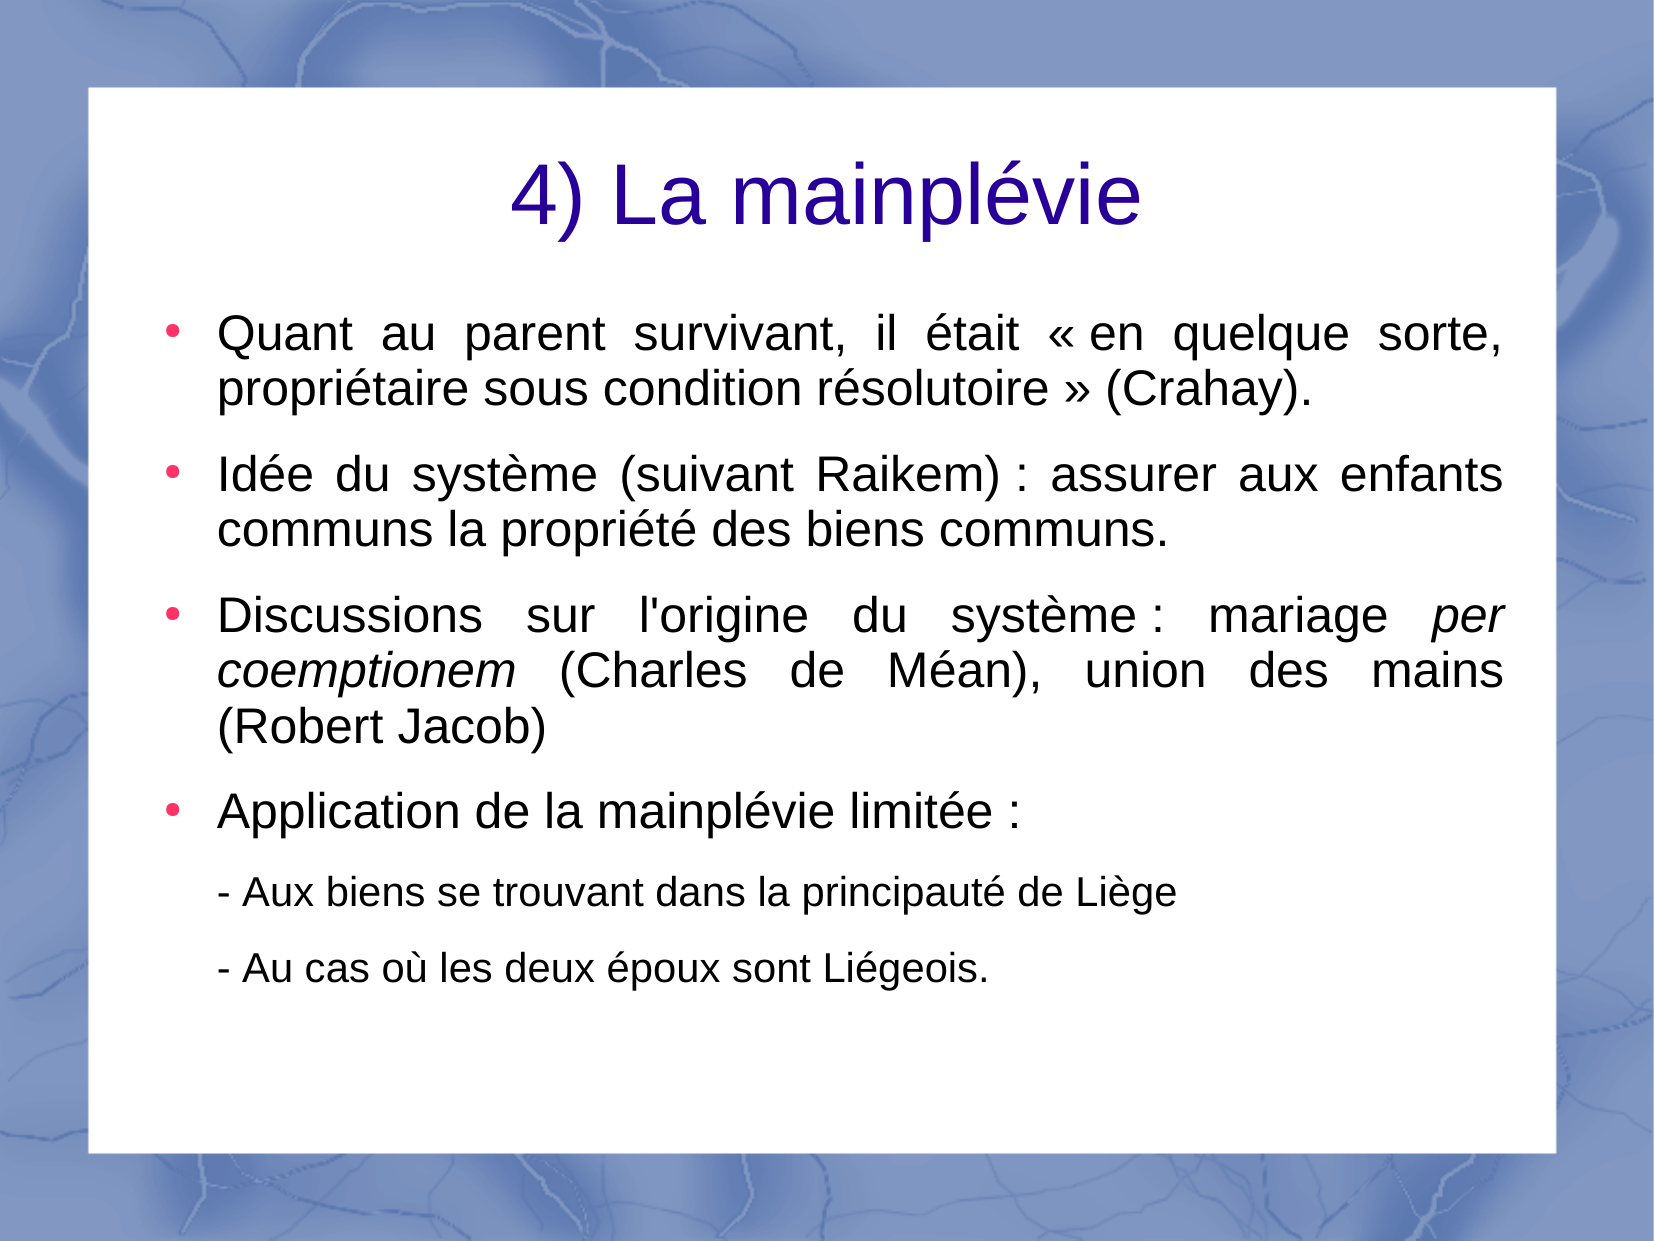

# 4) La mainplévie
Quant au parent survivant, il était « en quelque sorte, propriétaire sous condition résolutoire » (Crahay).
Idée du système (suivant Raikem) : assurer aux enfants communs la propriété des biens communs.
Discussions sur l'origine du système : mariage per coemptionem (Charles de Méan), union des mains (Robert Jacob)
Application de la mainplévie limitée :
- Aux biens se trouvant dans la principauté de Liège
- Au cas où les deux époux sont Liégeois.